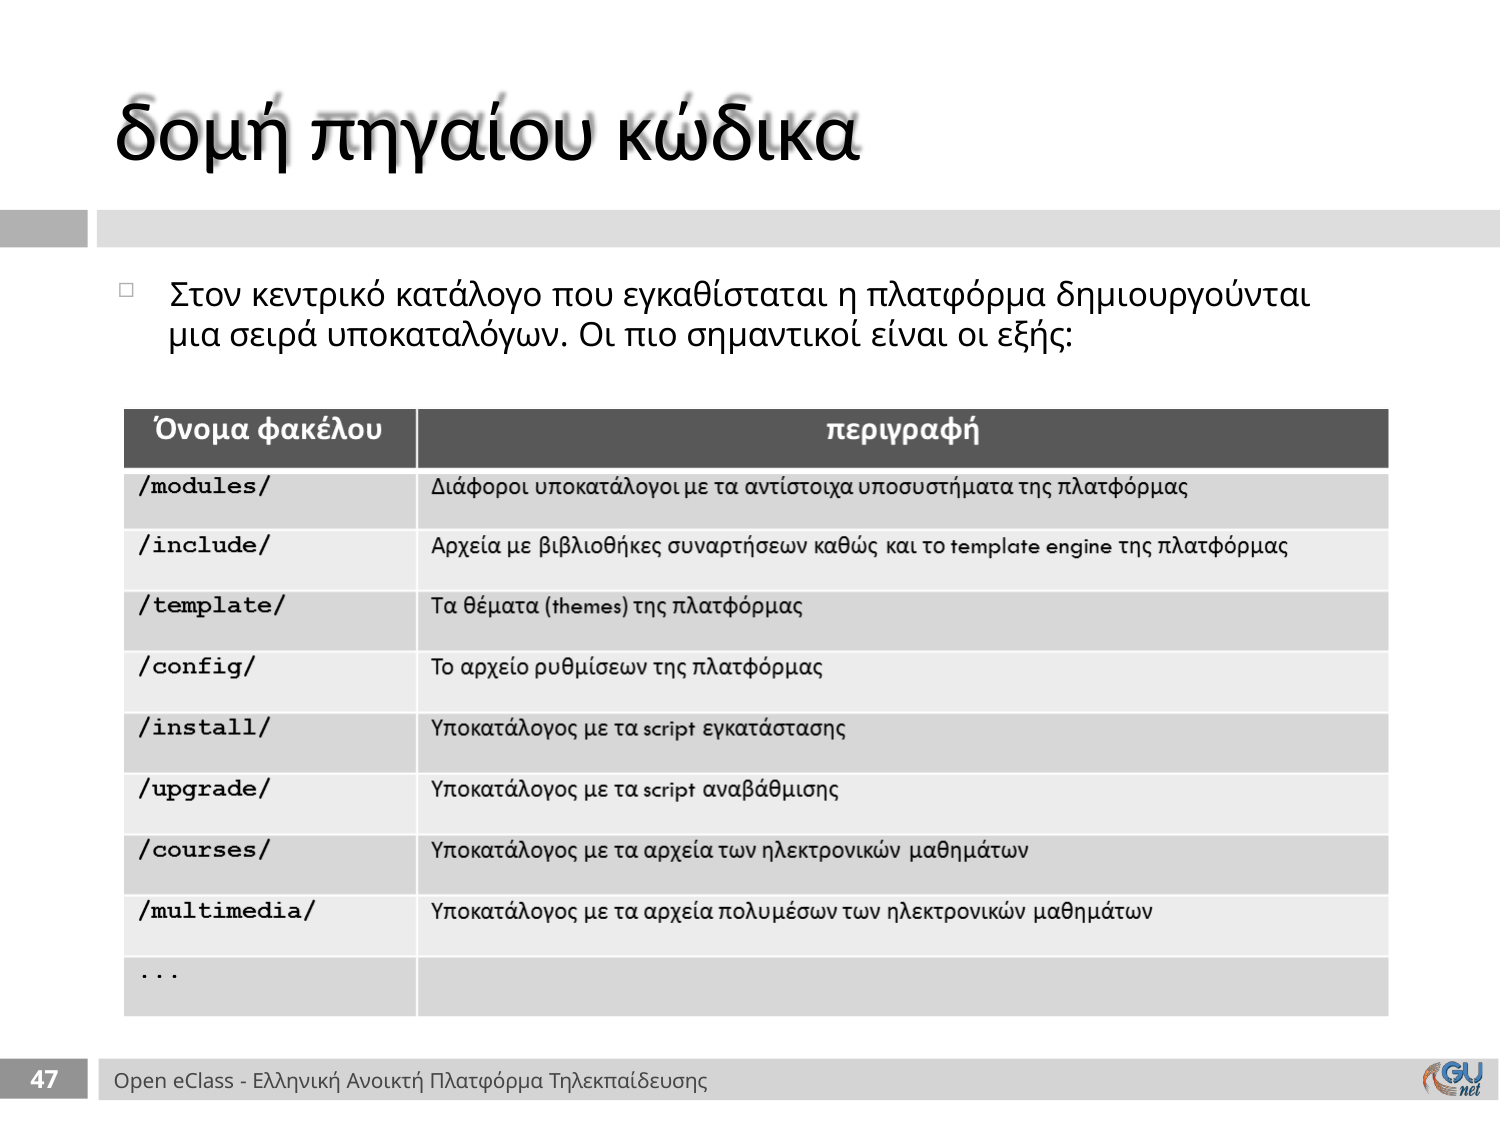

# δομή πηγαίου κώδικα
Στον κεντρικό κατάλογο που εγκαθίσταται η πλατφόρμα δημιουργούνται
μια σειρά υποκαταλόγων. Οι πιο σημαντικοί είναι οι εξής:
47
Open eClass - Ελληνική Ανοικτή Πλατφόρμα Τηλεκπαίδευσης